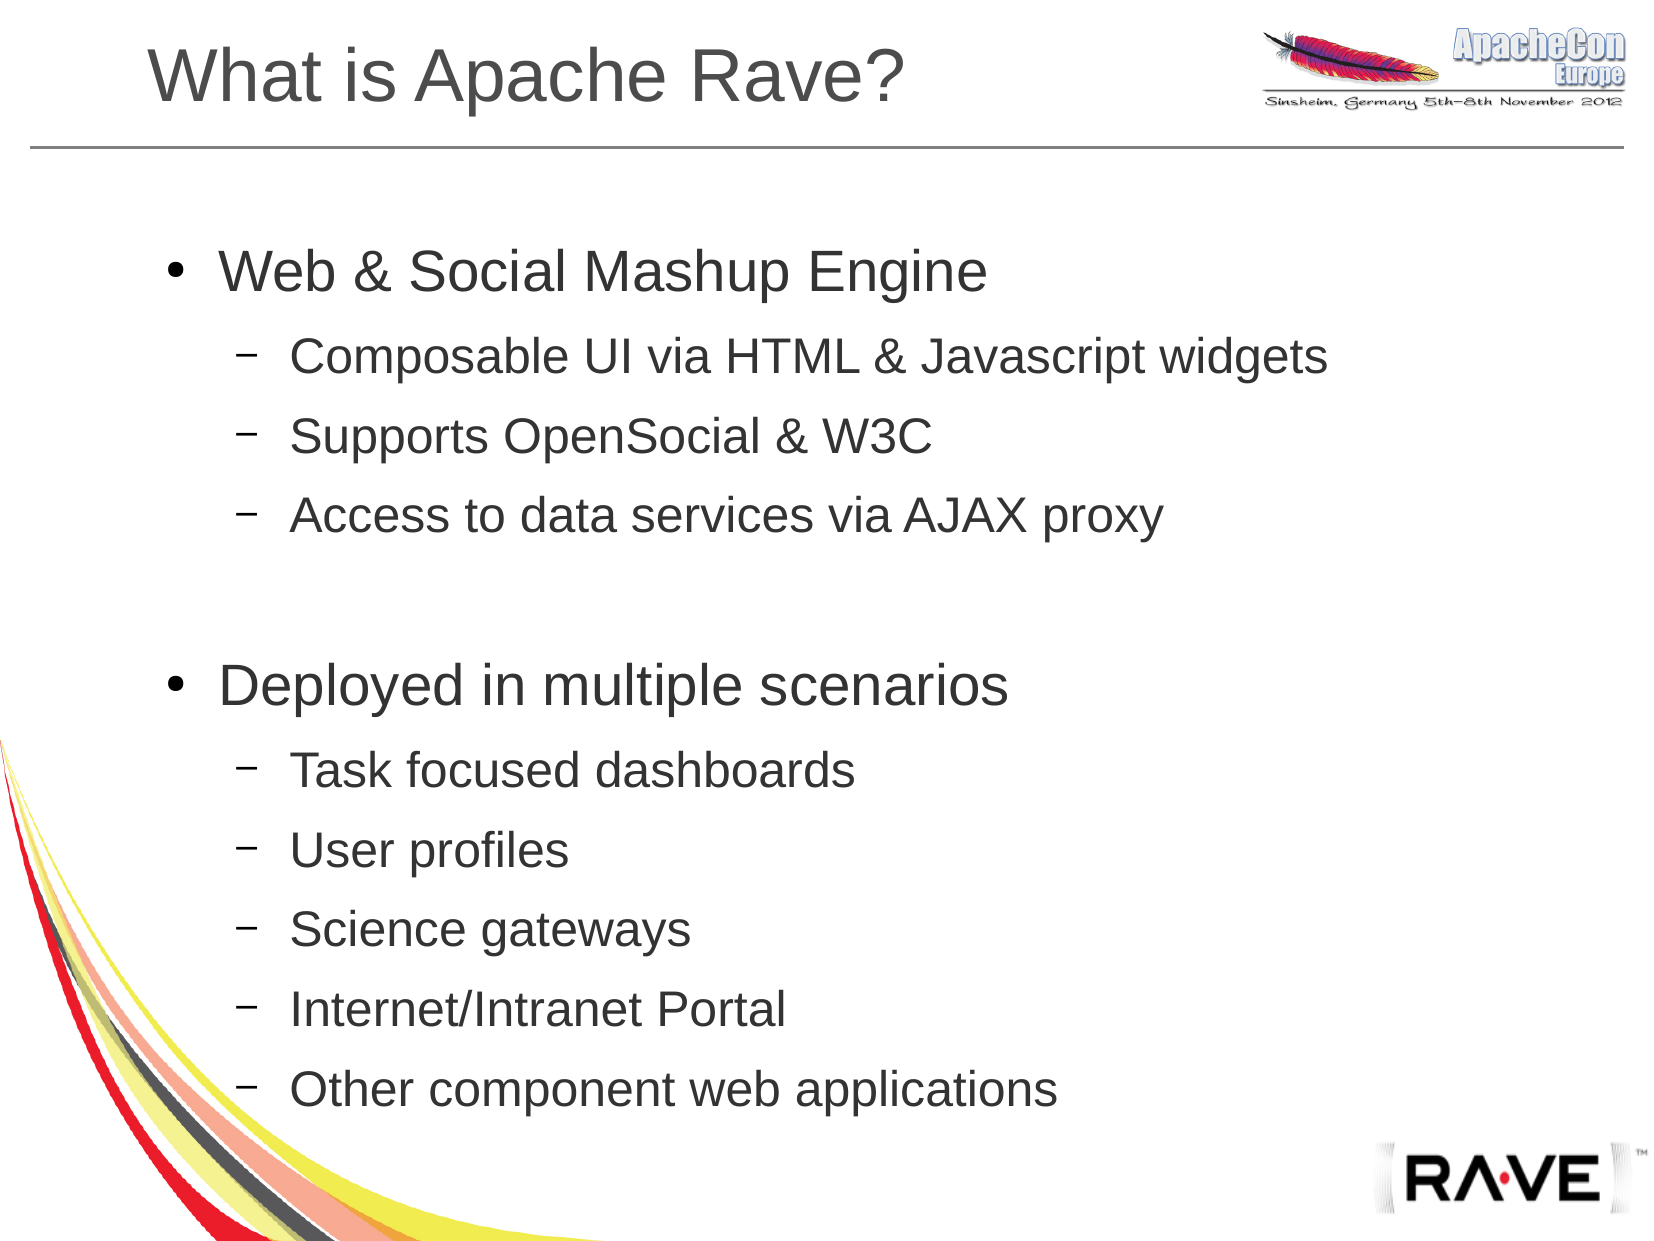

# What is Apache Rave?
Web & Social Mashup Engine
Composable UI via HTML & Javascript widgets
Supports OpenSocial & W3C
Access to data services via AJAX proxy
Deployed in multiple scenarios
Task focused dashboards
User profiles
Science gateways
Internet/Intranet Portal
Other component web applications